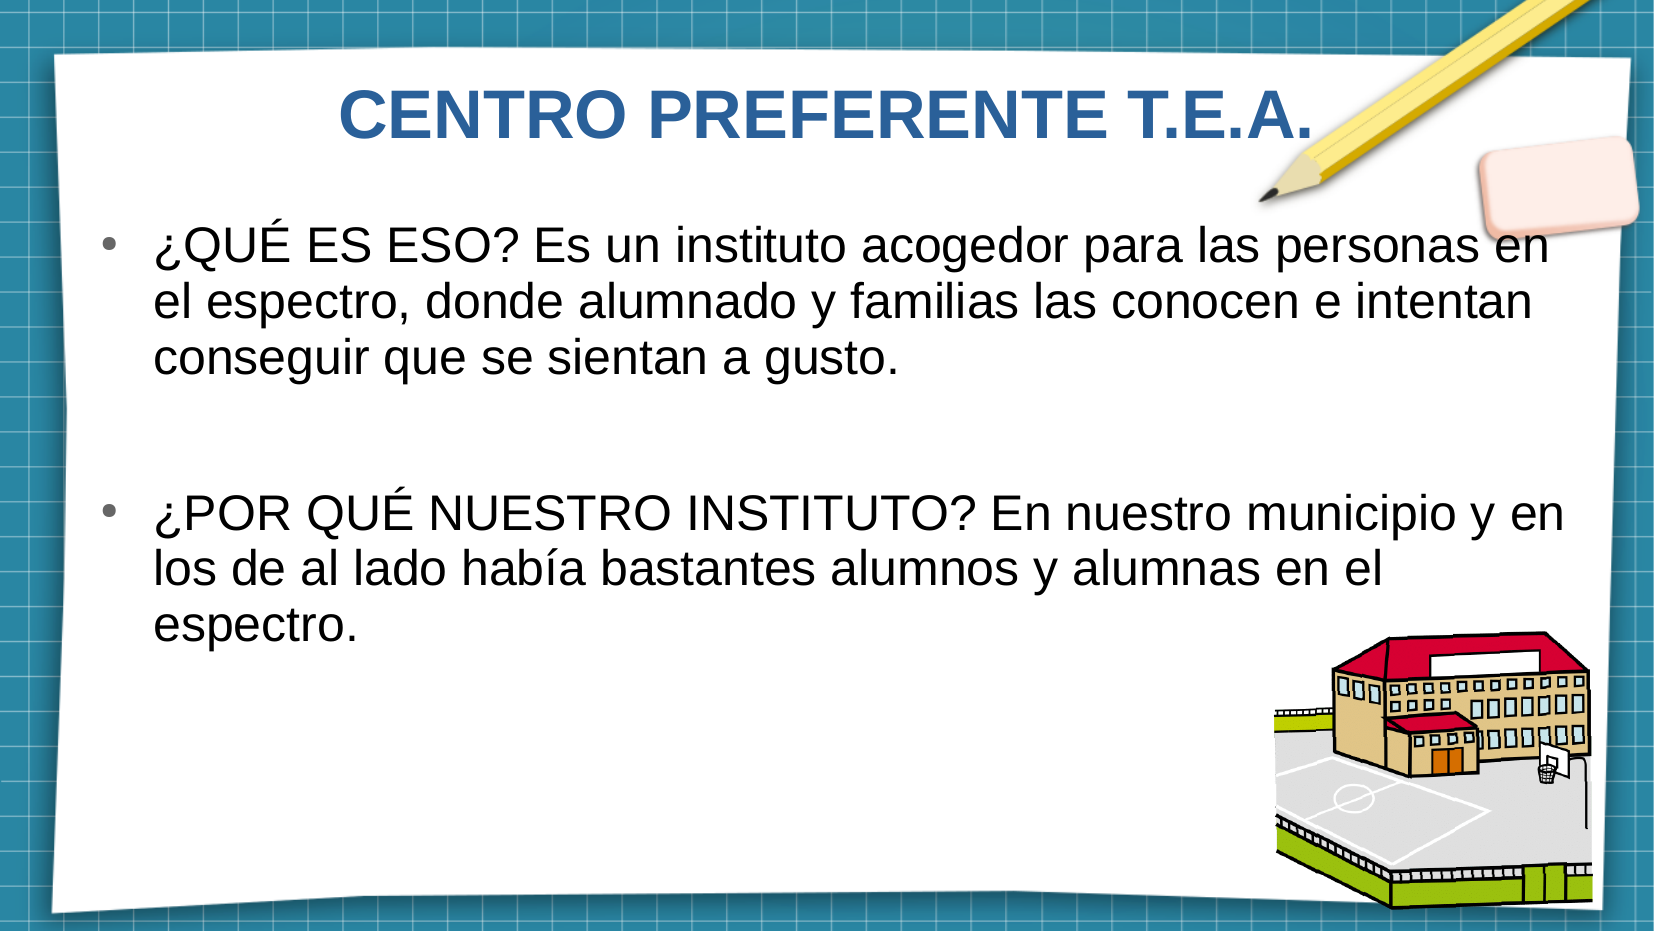

# CENTRO PREFERENTE T.E.A.
¿QUÉ ES ESO? Es un instituto acogedor para las personas en el espectro, donde alumnado y familias las conocen e intentan conseguir que se sientan a gusto.
¿POR QUÉ NUESTRO INSTITUTO? En nuestro municipio y en los de al lado había bastantes alumnos y alumnas en el espectro.